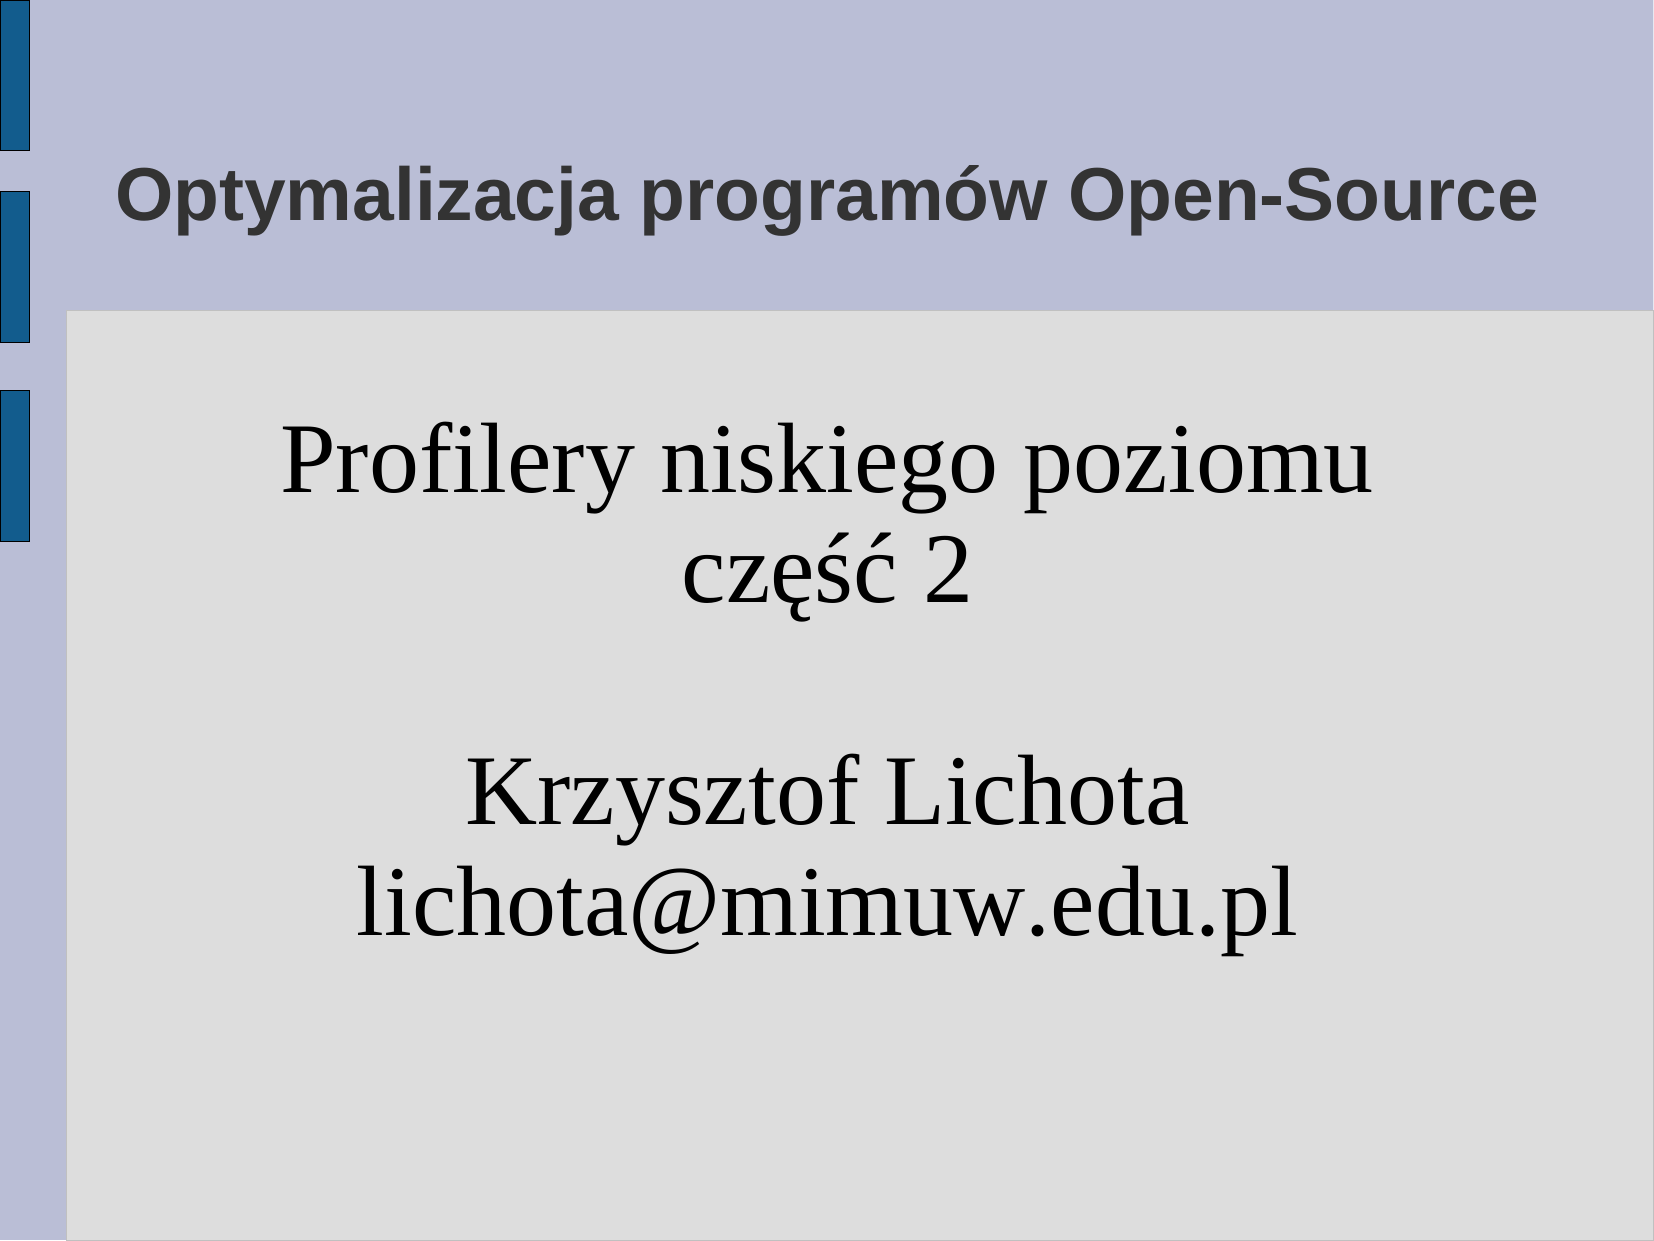

# Optymalizacja programów Open-Source
Profilery niskiego poziomu
część 2
Krzysztof Lichota
lichota@mimuw.edu.pl